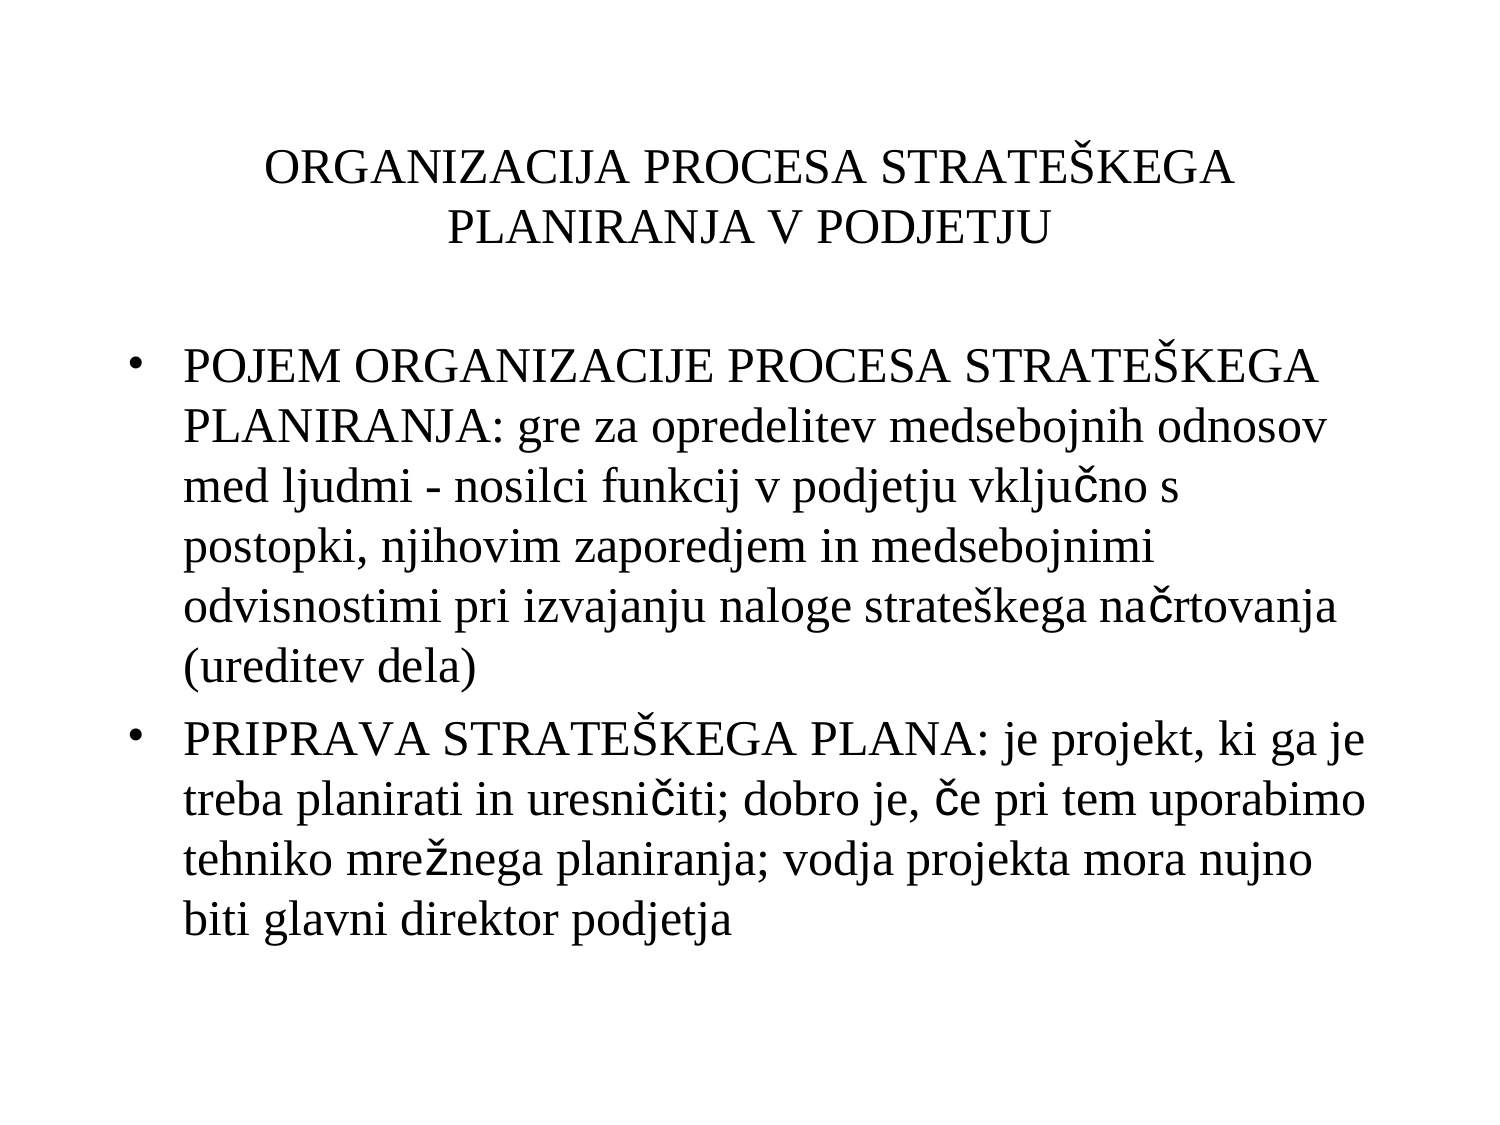

# ORGANIZACIJA PROCESA STRATEŠKEGA PLANIRANJA V PODJETJU
POJEM ORGANIZACIJE PROCESA STRATEŠKEGA PLANIRANJA: gre za opredelitev medsebojnih odnosov med ljudmi - nosilci funkcij v podjetju vključno s postopki, njihovim zaporedjem in medsebojnimi odvisnostimi pri izvajanju naloge strateškega načrtovanja (ureditev dela)
PRIPRAVA STRATEŠKEGA PLANA: je projekt, ki ga je treba planirati in uresničiti; dobro je, če pri tem uporabimo tehniko mrežnega planiranja; vodja projekta mora nujno biti glavni direktor podjetja